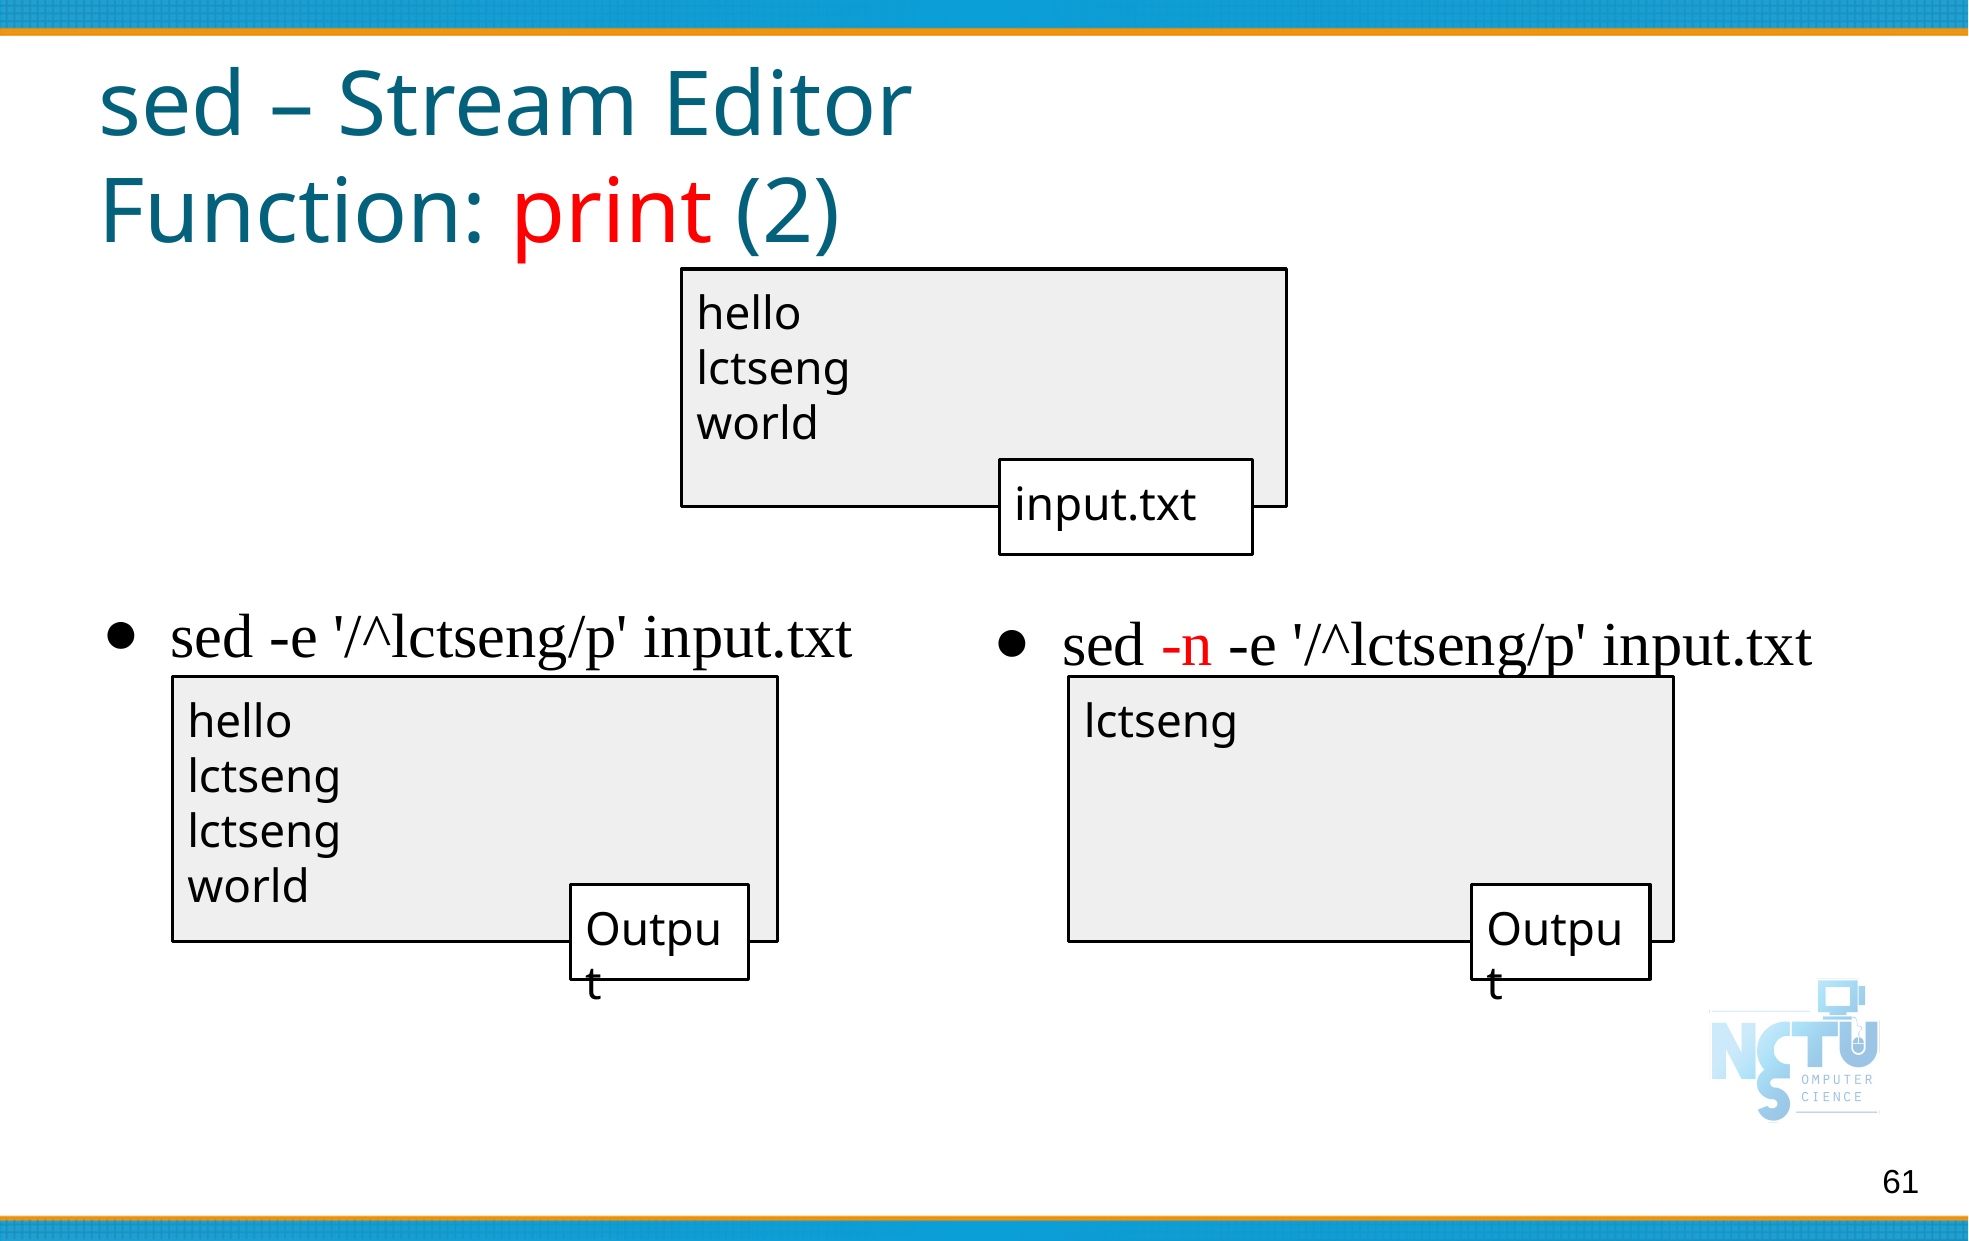

sed – Stream Editor
Function: print (2)
hello
lctseng
world
input.txt
# sed -e '/^lctseng/p' input.txt
sed -n -e '/^lctseng/p' input.txt
hello
lctseng
lctseng
world
lctseng
Output
Output